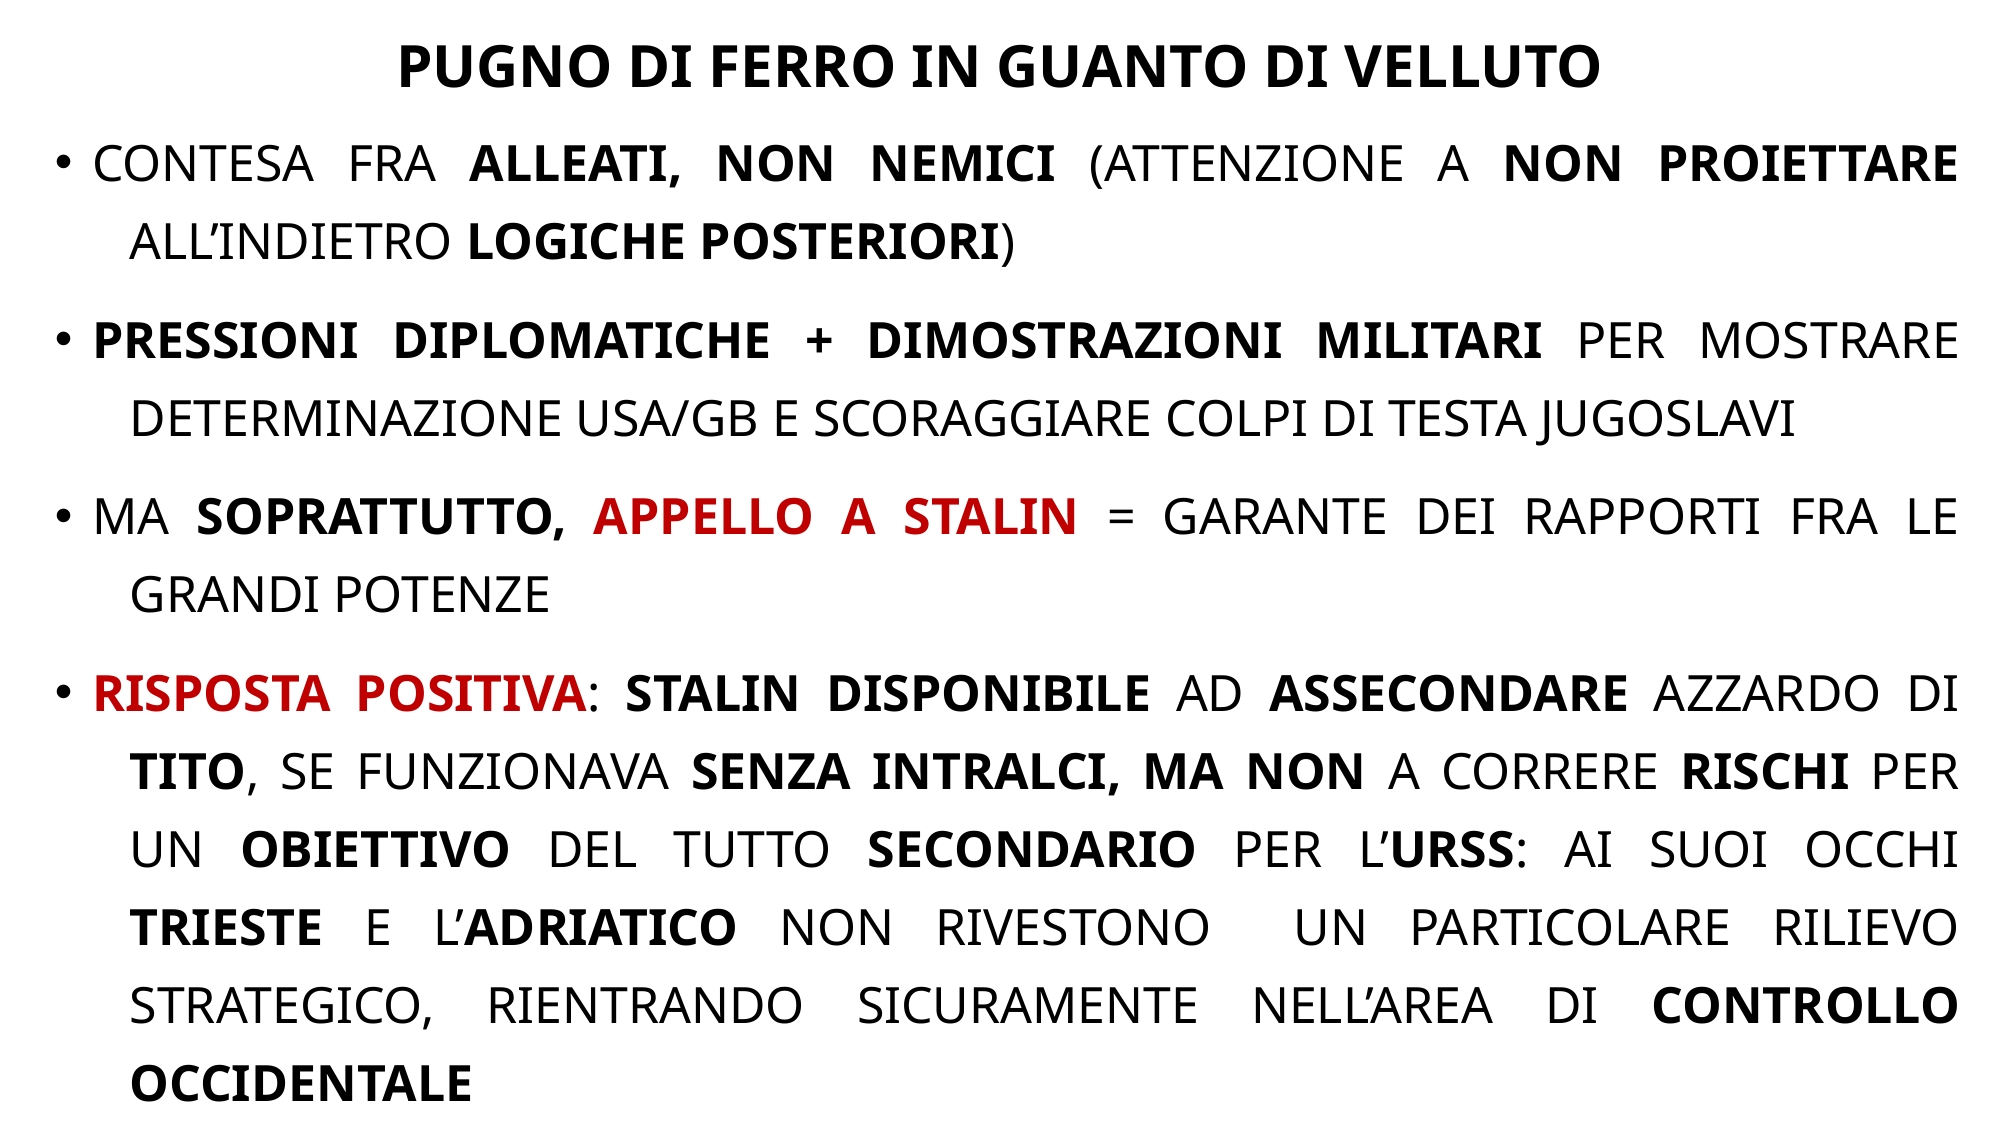

# PUGNO DI FERRO IN GUANTO DI VELLUTO
CONTESA FRA ALLEATI, NON NEMICI (ATTENZIONE A NON PROIETTARE ALL’INDIETRO LOGICHE POSTERIORI)
PRESSIONI DIPLOMATICHE + DIMOSTRAZIONI MILITARI PER MOSTRARE DETERMINAZIONE USA/GB E SCORAGGIARE COLPI DI TESTA JUGOSLAVI
MA SOPRATTUTTO, APPELLO A STALIN = GARANTE DEI RAPPORTI FRA LE GRANDI POTENZE
RISPOSTA POSITIVA: STALIN DISPONIBILE AD ASSECONDARE AZZARDO DI TITO, SE FUNZIONAVA SENZA INTRALCI, MA NON A CORRERE RISCHI PER UN OBIETTIVO DEL TUTTO SECONDARIO PER L’URSS: AI SUOI OCCHI TRIESTE E L’ADRIATICO NON RIVESTONO UN PARTICOLARE RILIEVO STRATEGICO, RIENTRANDO SICURAMENTE NELL’AREA DI CONTROLLO OCCIDENTALE